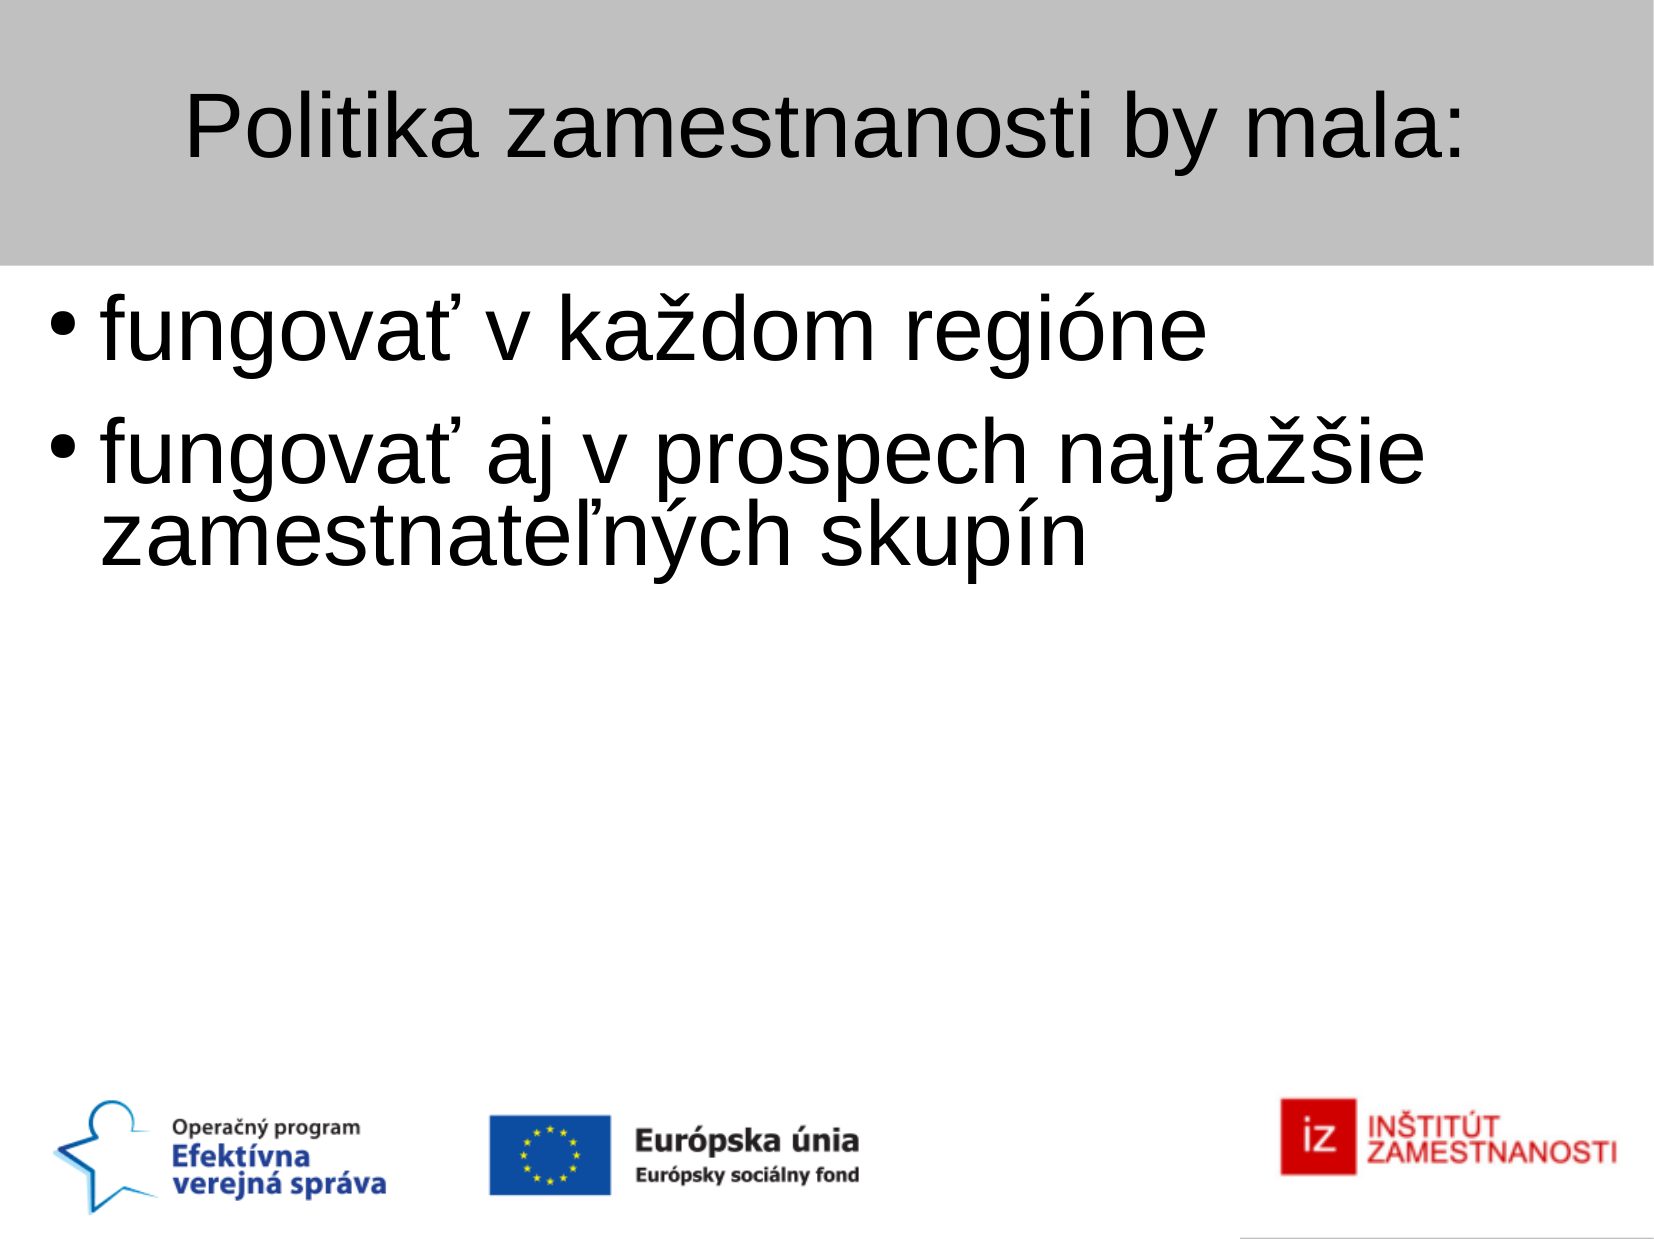

# Politika zamestnanosti by mala:
fungovať v každom regióne
fungovať aj v prospech najťažšie zamestnateľných skupín